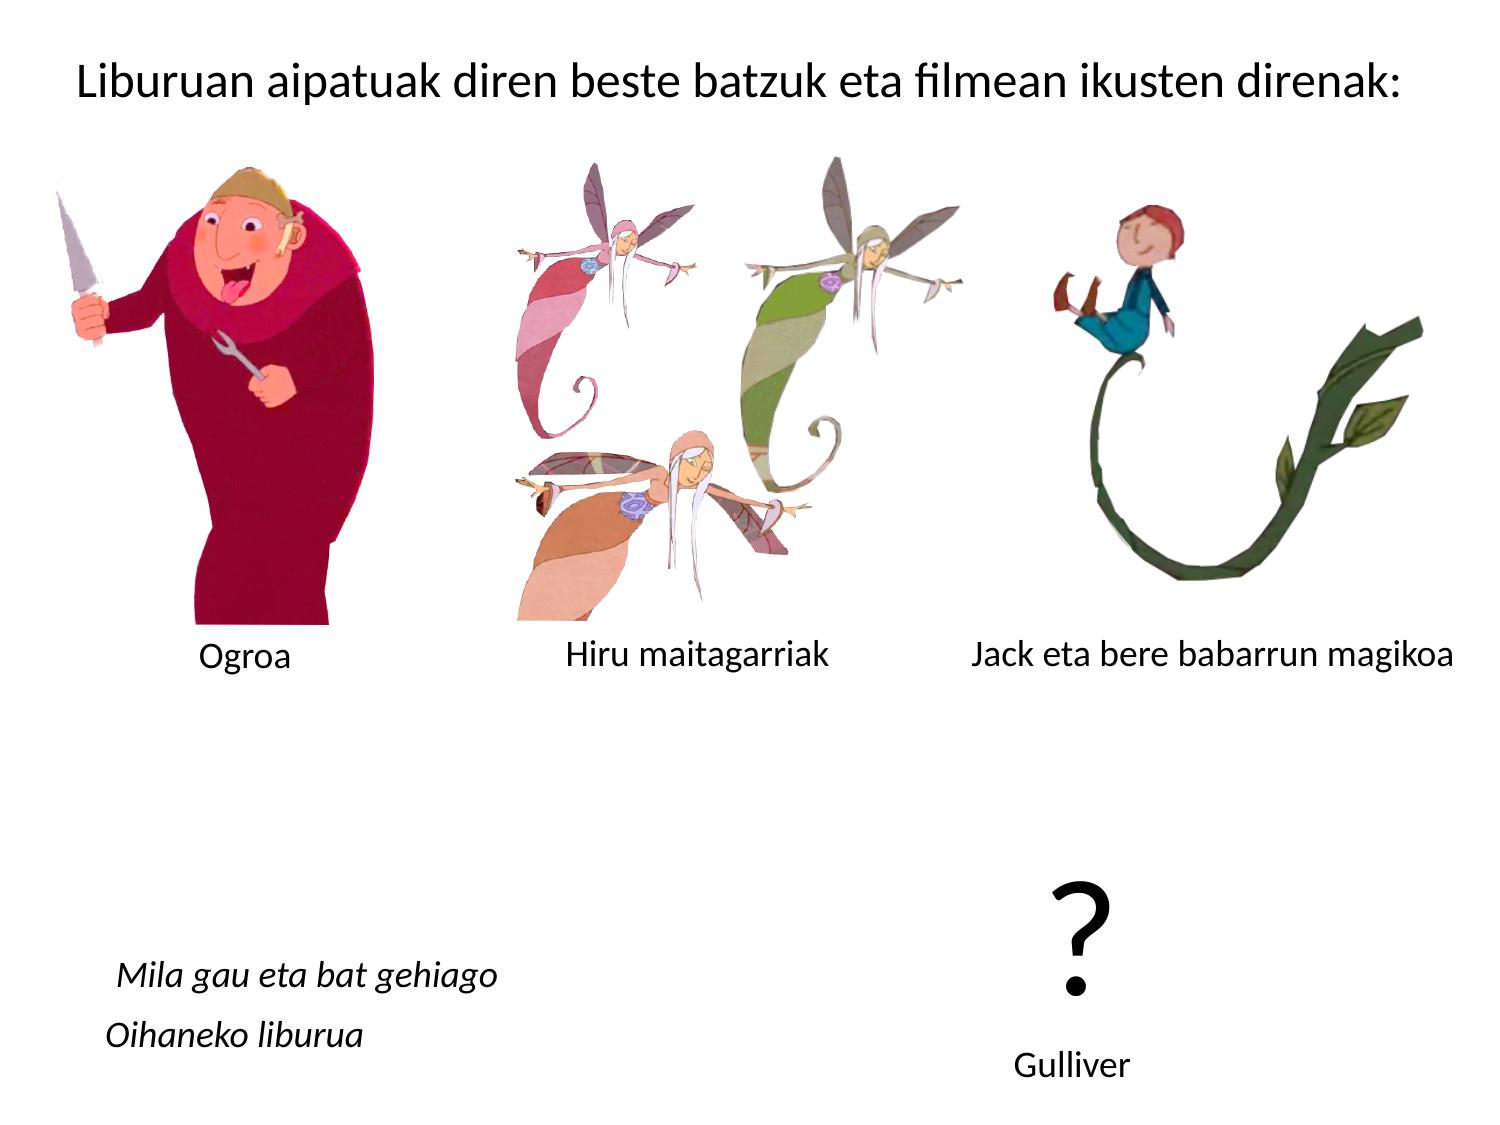

Liburuan aipatuak diren beste batzuk eta filmean ikusten direnak:
Hiru maitagarriak
Jack eta bere babarrun magikoa
Ogroa
?
Mila gau eta bat gehiago
Oihaneko liburua
Gulliver